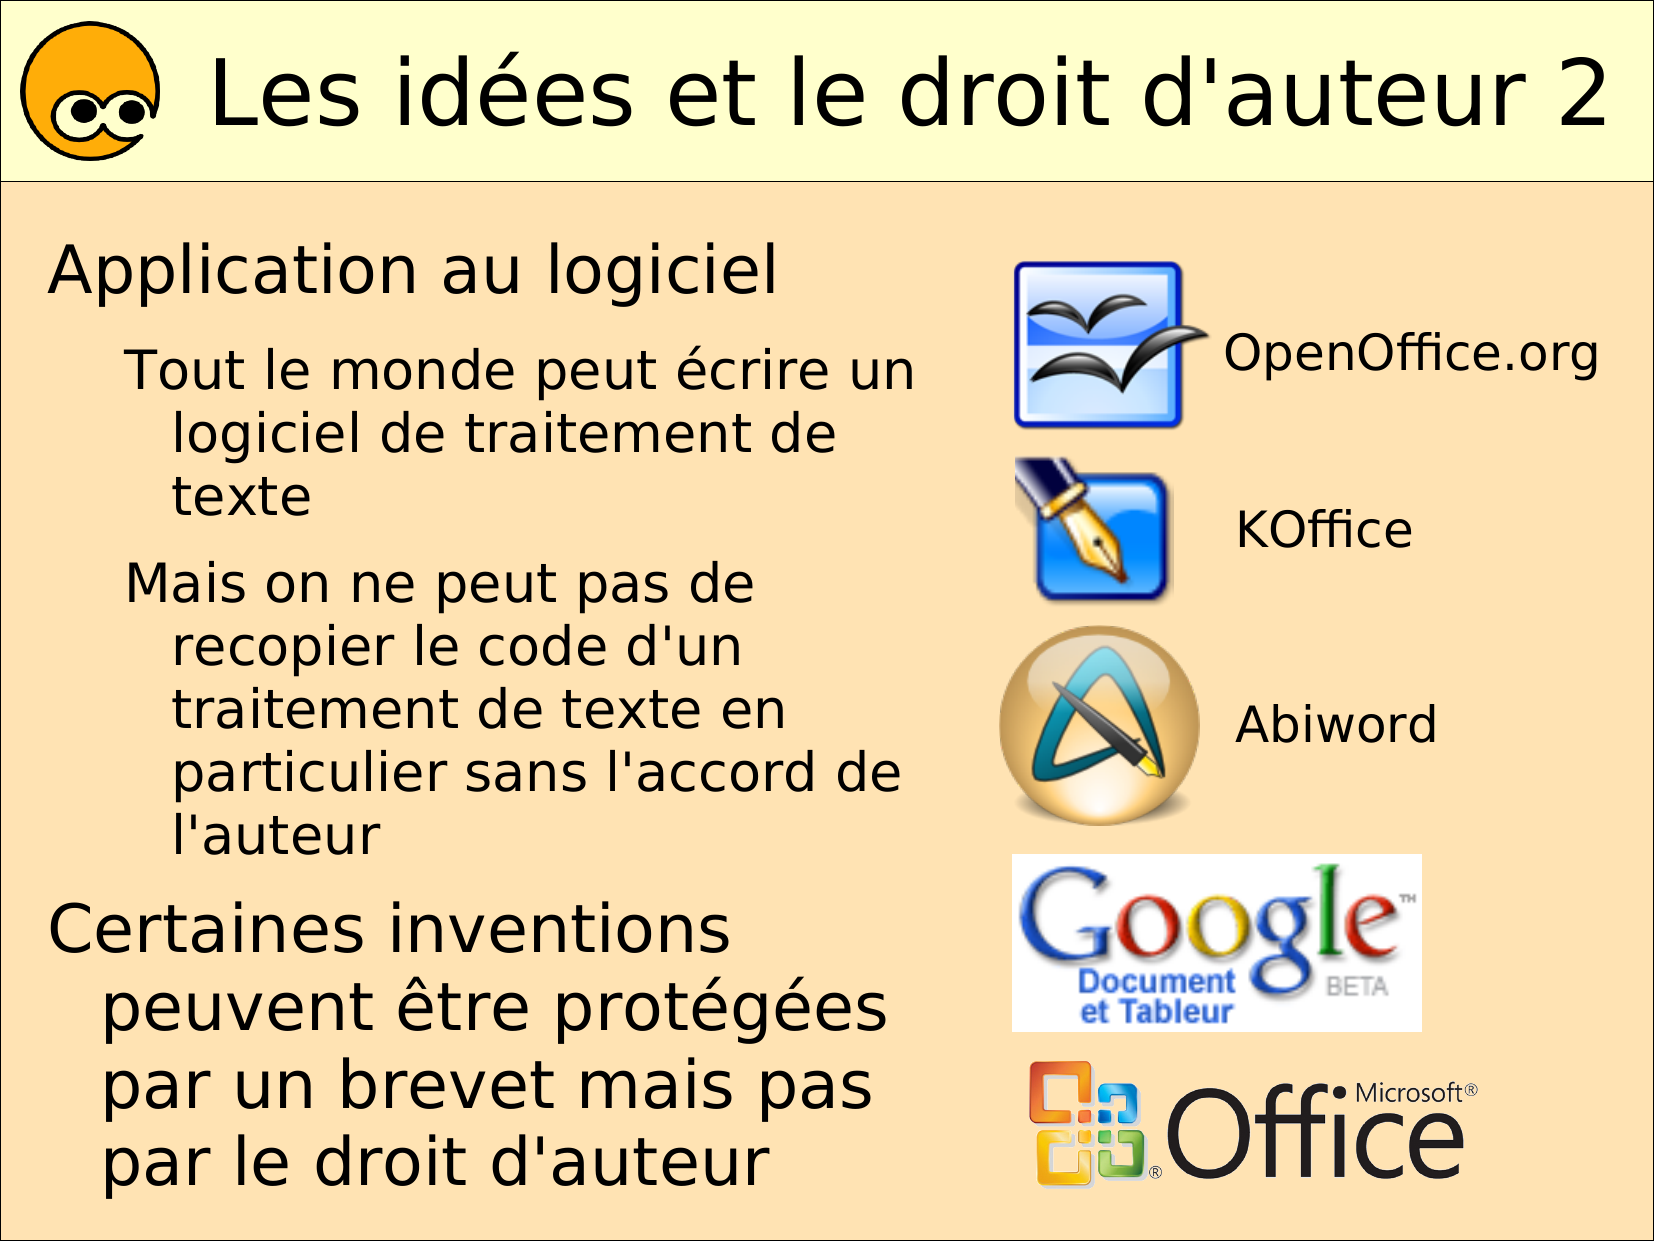

# Les idées et le droit d'auteur 2
Application au logiciel
Tout le monde peut écrire un logiciel de traitement de texte
Mais on ne peut pas de recopier le code d'un traitement de texte en particulier sans l'accord de l'auteur
Certaines inventions peuvent être protégées par un brevet mais pas par le droit d'auteur
OpenOffice.org
KOffice
Abiword